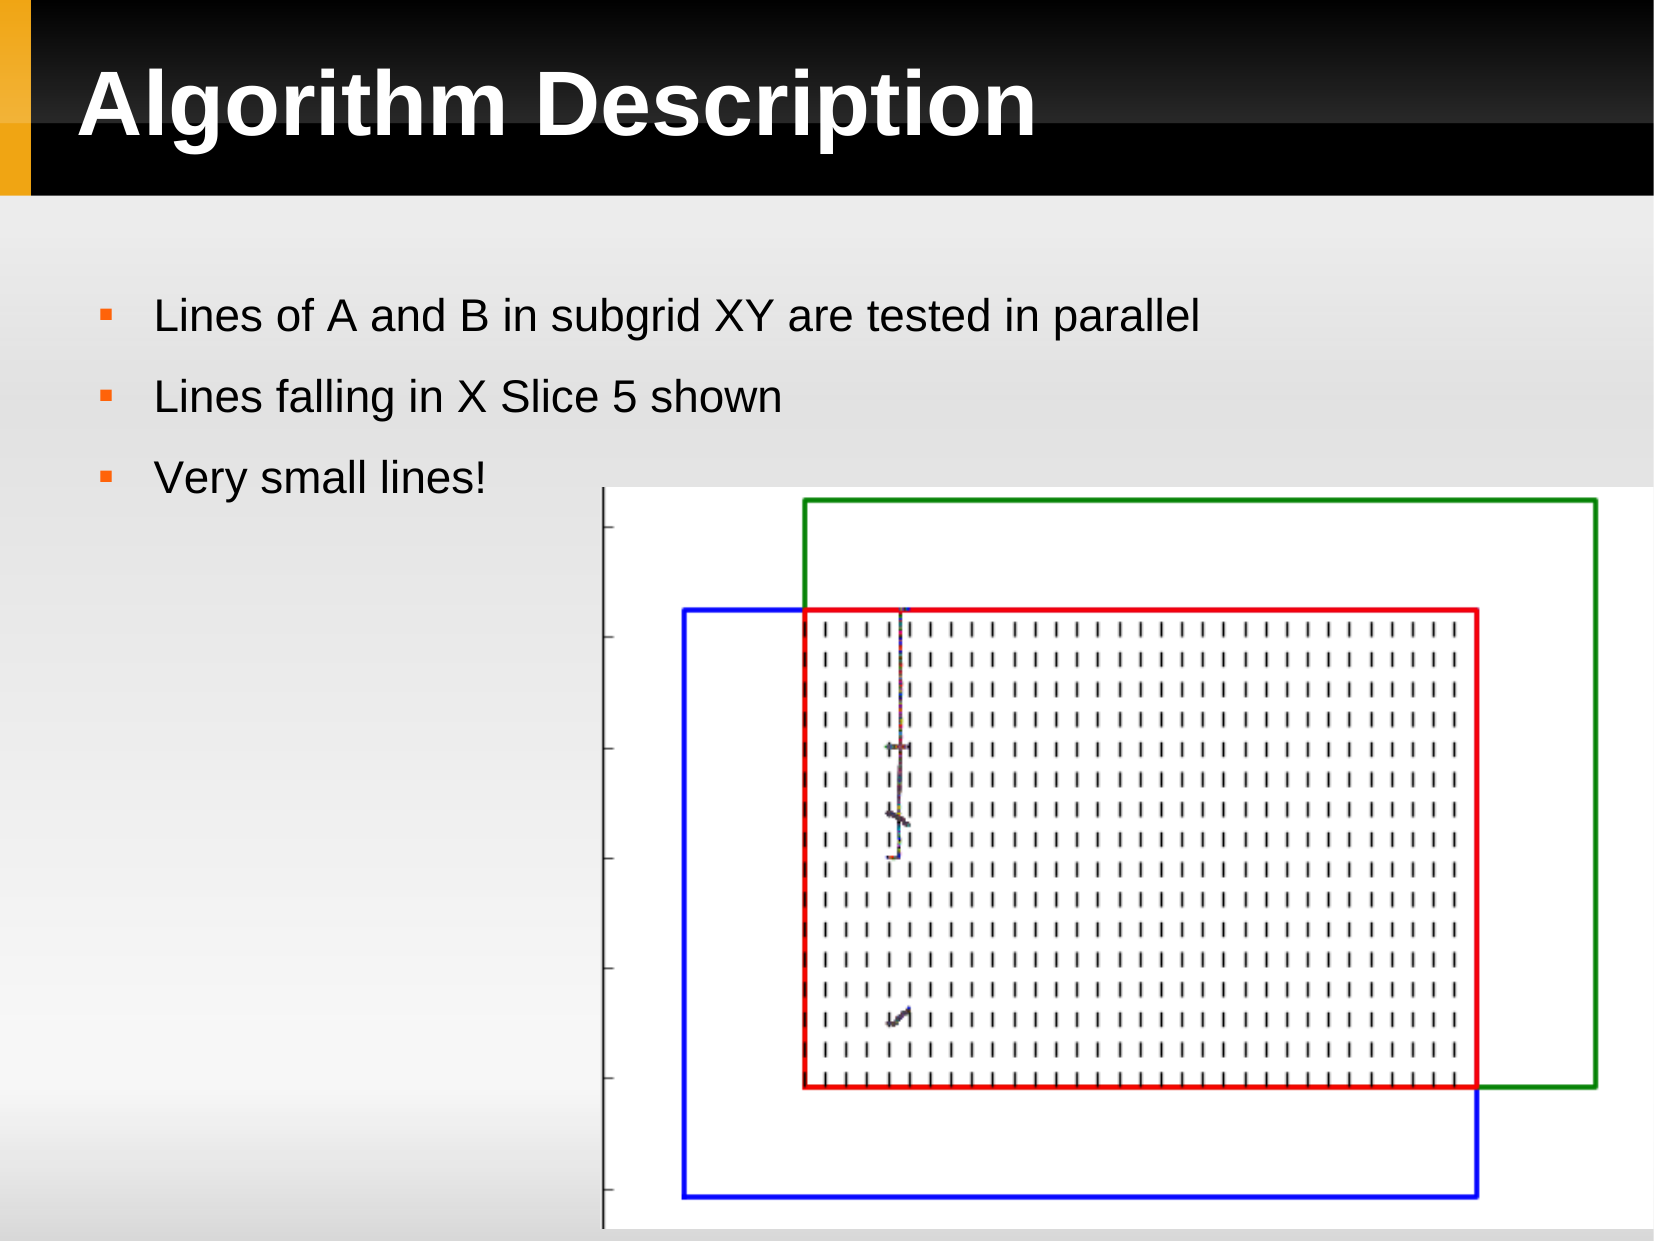

# Algorithm Description
Lines of A and B in subgrid XY are tested in parallel
Lines falling in X Slice 5 shown
Very small lines!